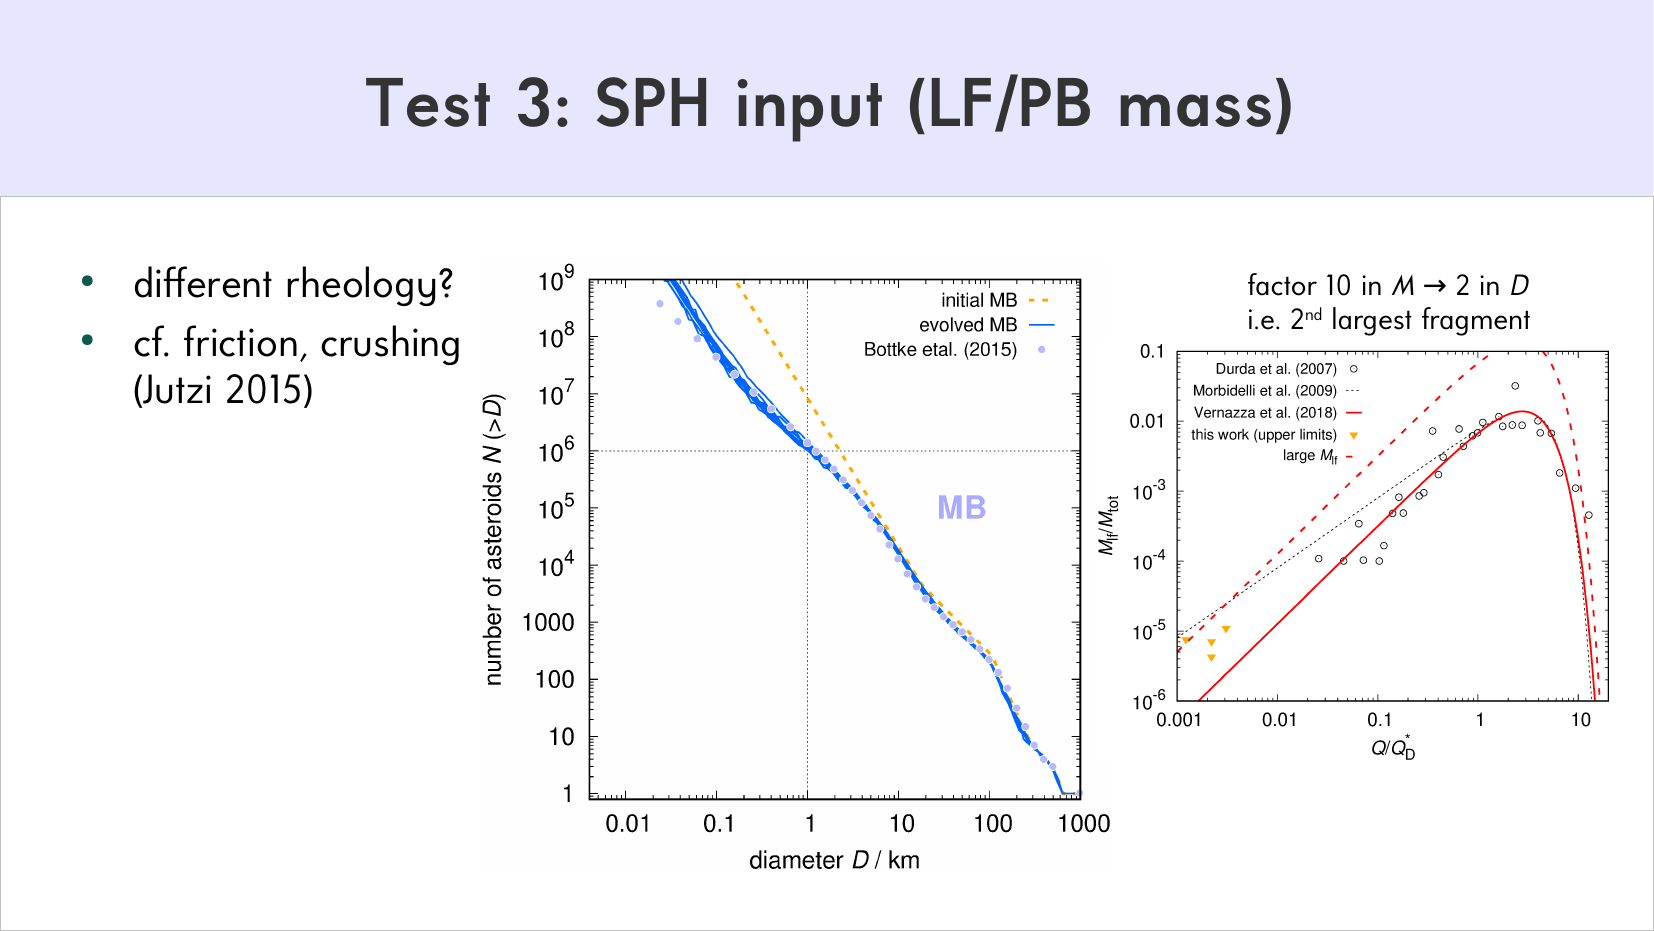

# Test 3: SPH input (LF/PB mass)
different rheology?
cf. friction, crushing (Jutzi 2015)
factor 10 in M → 2 in D
i.e. 2nd largest fragment